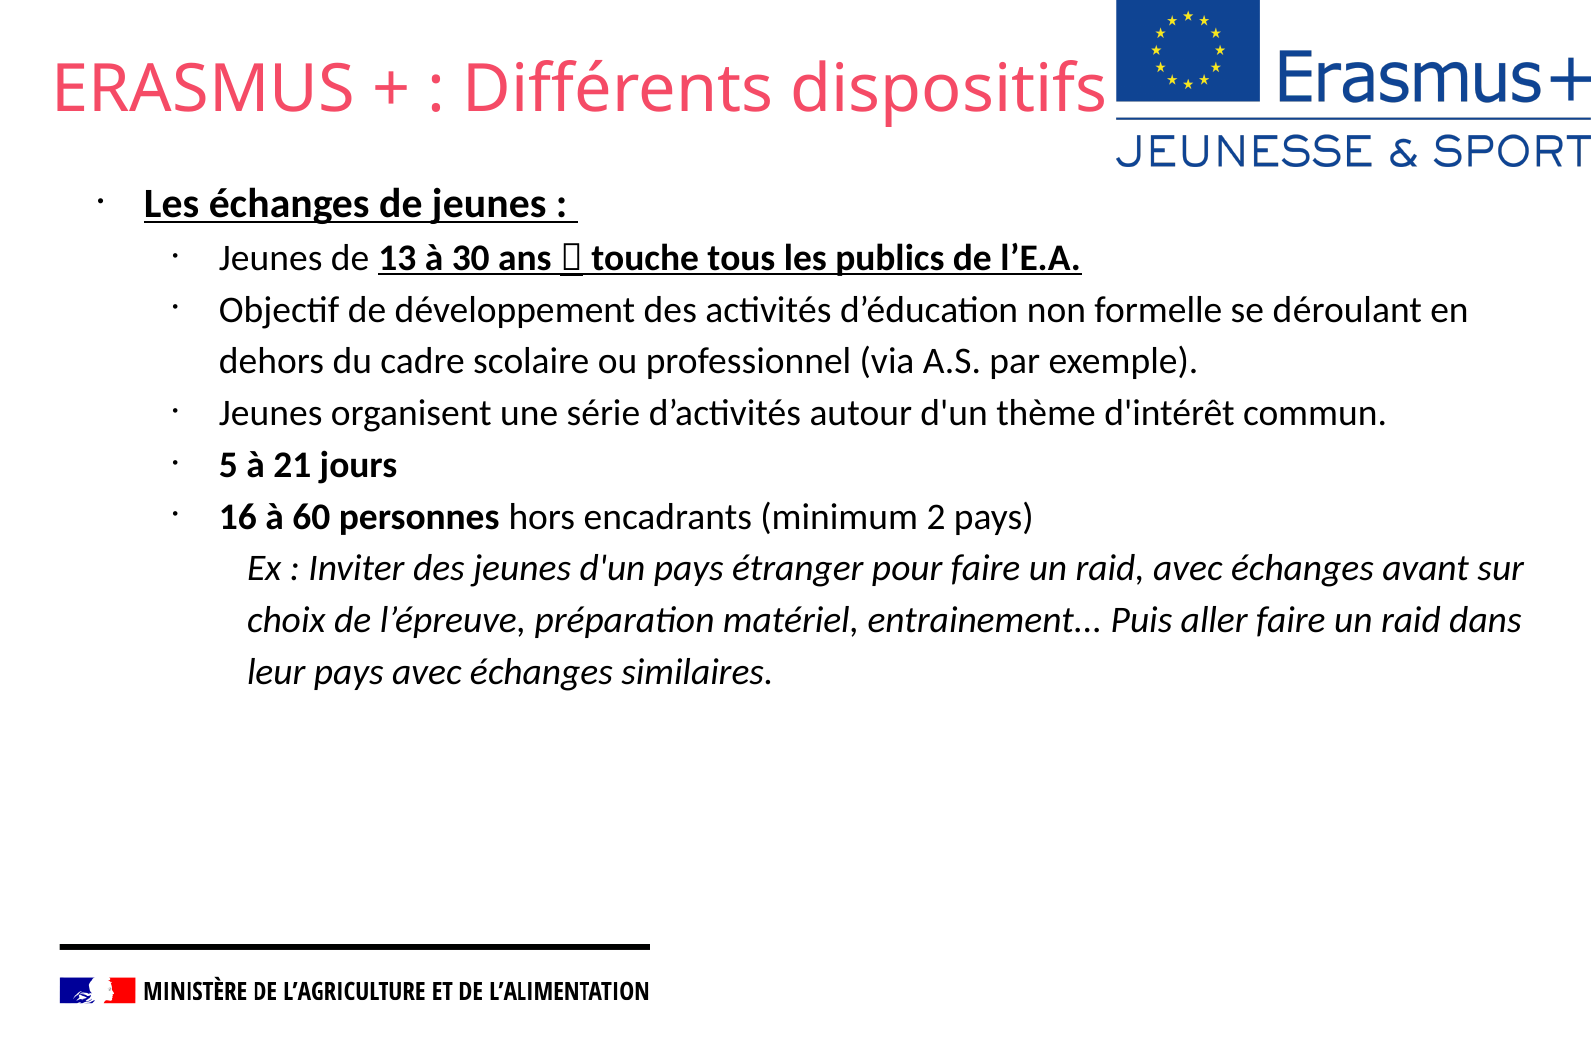

# ERASMUS + : Différents dispositifs
Les échanges de jeunes :
Jeunes de 13 à 30 ans  touche tous les publics de l’E.A.
Objectif de développement des activités d’éducation non formelle se déroulant en dehors du cadre scolaire ou professionnel (via A.S. par exemple).
Jeunes organisent une série d’activités autour d'un thème d'intérêt commun.
5 à 21 jours
16 à 60 personnes hors encadrants (minimum 2 pays)
Ex : Inviter des jeunes d'un pays étranger pour faire un raid, avec échanges avant sur choix de l’épreuve, préparation matériel, entrainement... Puis aller faire un raid dans leur pays avec échanges similaires.